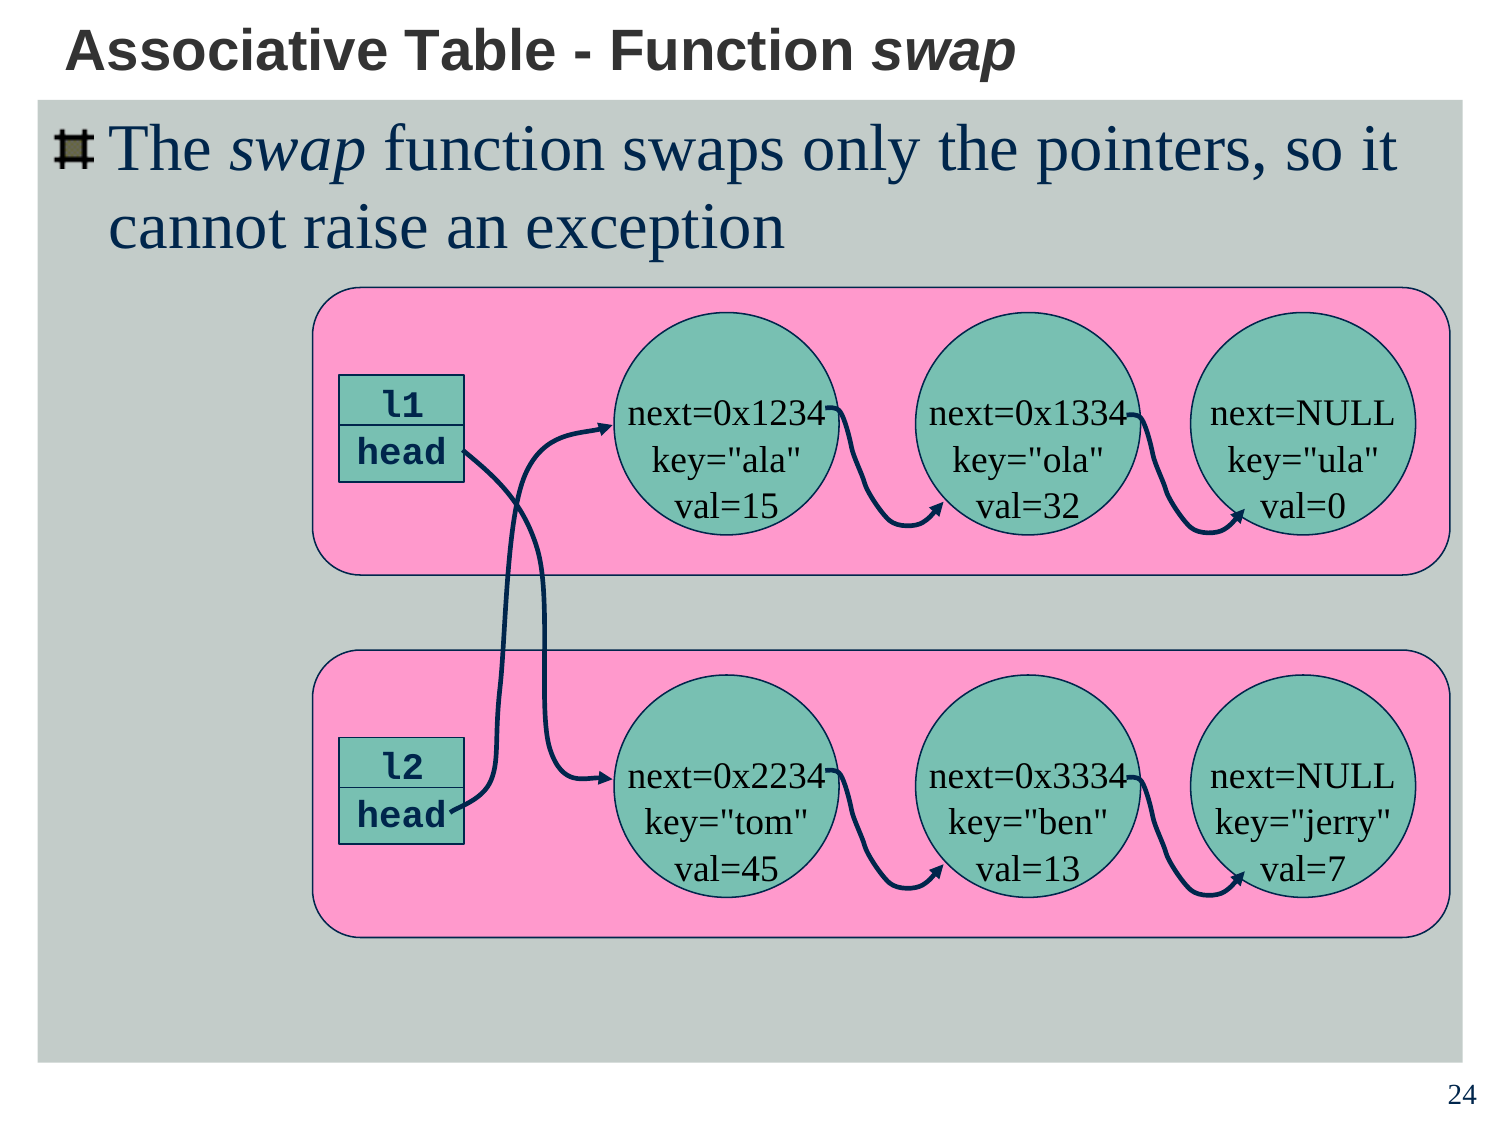

# Associative Table - Function swap
The swap function swaps only the pointers, so it cannot raise an exception
next=0x1234
key="ala"
val=15
next=0x1334
key="ola"
val=32
next=NULL
key="ula"
val=0
l1
head
next=0x2234
key="tom"
val=45
next=0x3334
key="ben"
val=13
next=NULL
key="jerry"
val=7
l2
head